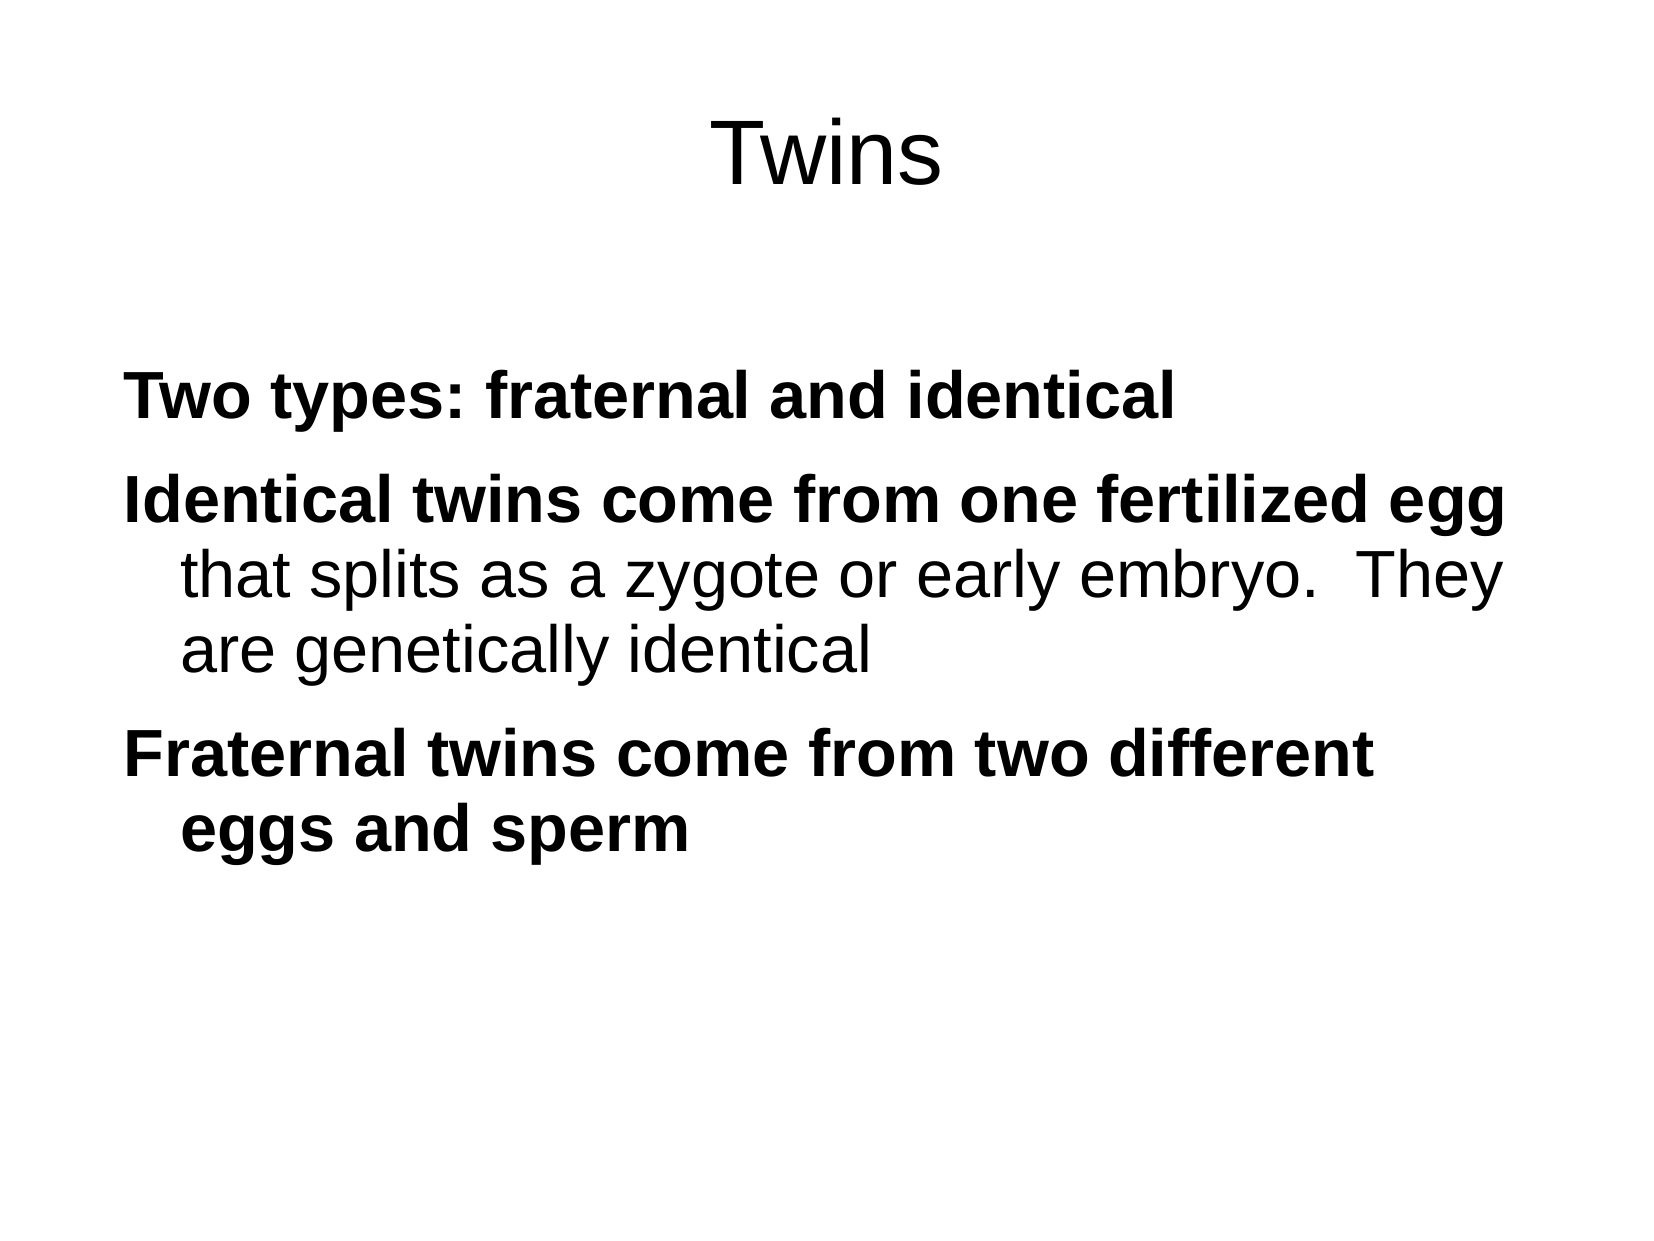

# Twins
Two types: fraternal and identical
Identical twins come from one fertilized egg that splits as a zygote or early embryo. They are genetically identical
Fraternal twins come from two different eggs and sperm